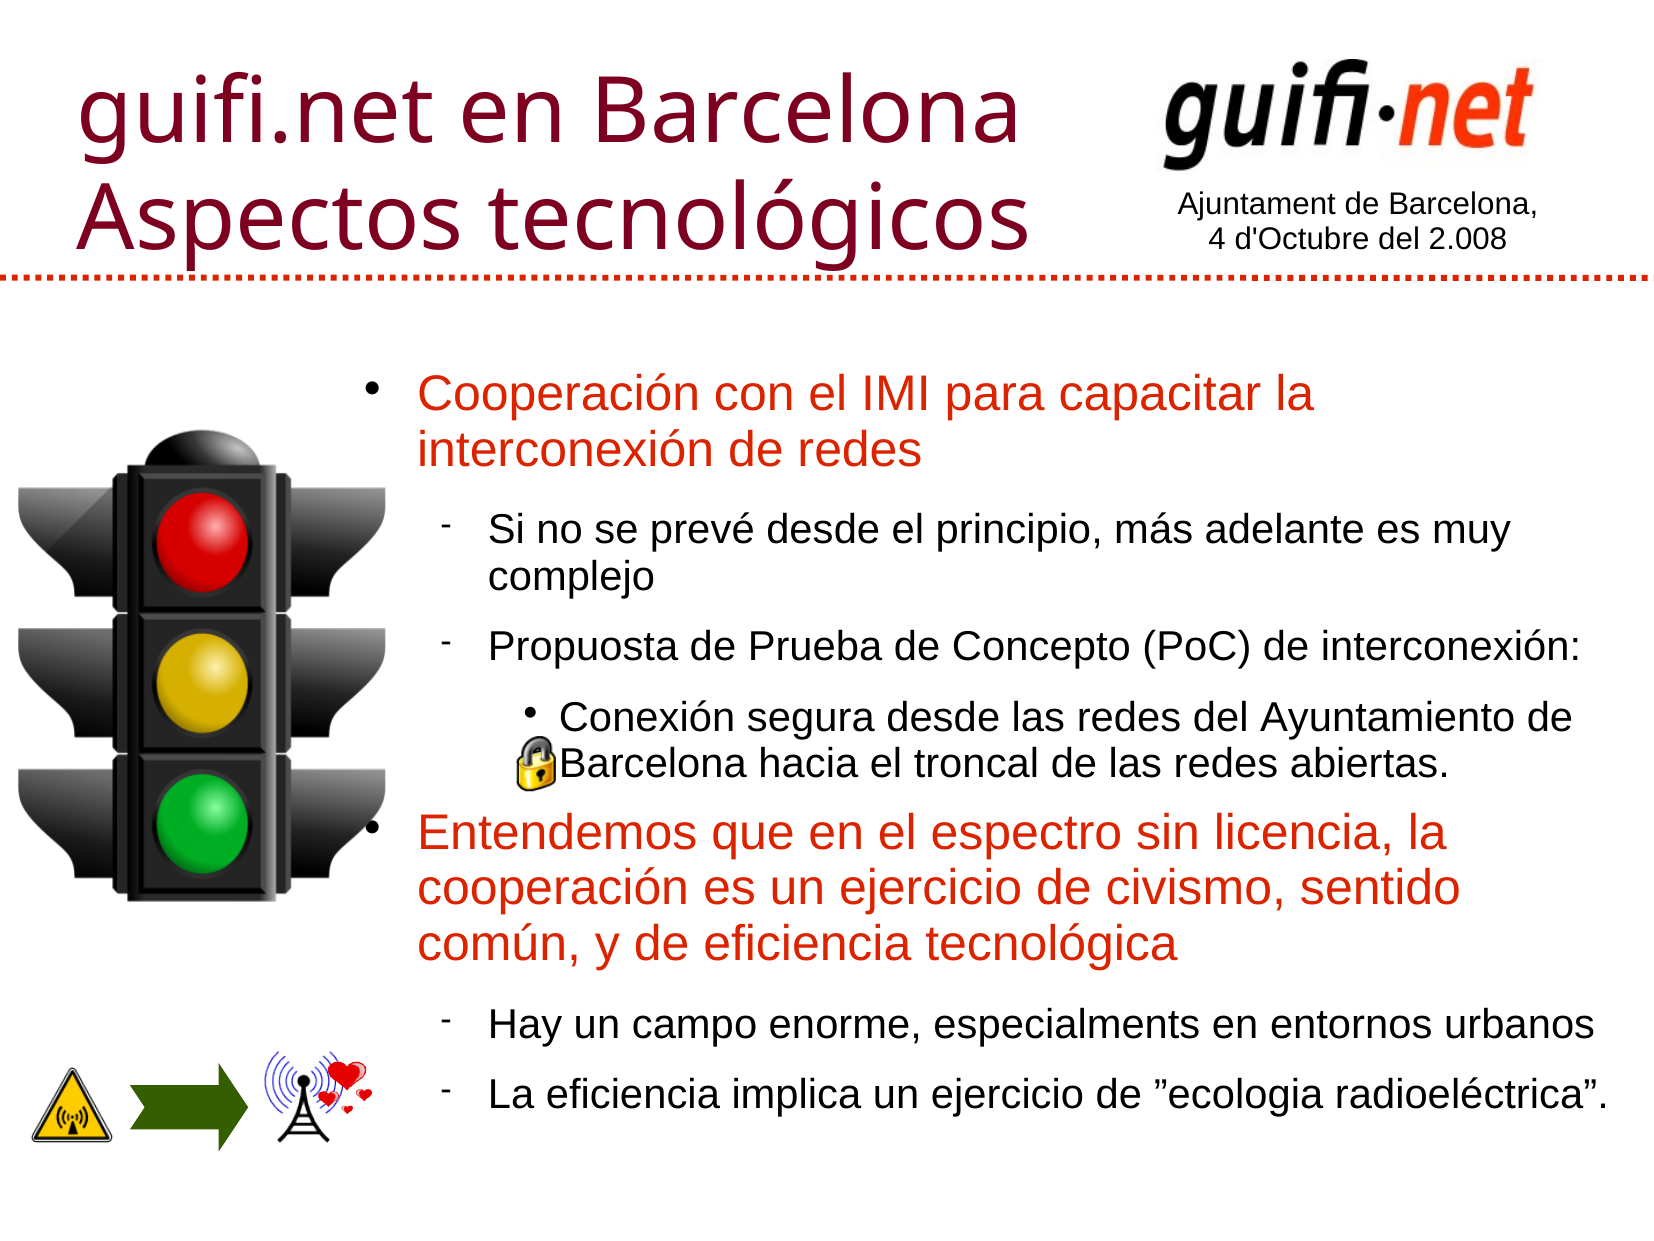

# guifi.net en Barcelona Aspectos tecnológicos
Cooperación con el IMI para capacitar la interconexión de redes
Si no se prevé desde el principio, más adelante es muy complejo
Propuosta de Prueba de Concepto (PoC) de interconexión:
Conexión segura desde las redes del Ayuntamiento de Barcelona hacia el troncal de las redes abiertas.
Entendemos que en el espectro sin licencia, la cooperación es un ejercicio de civismo, sentido común, y de eficiencia tecnológica
Hay un campo enorme, especialments en entornos urbanos
La eficiencia implica un ejercicio de ”ecologia radioeléctrica”.